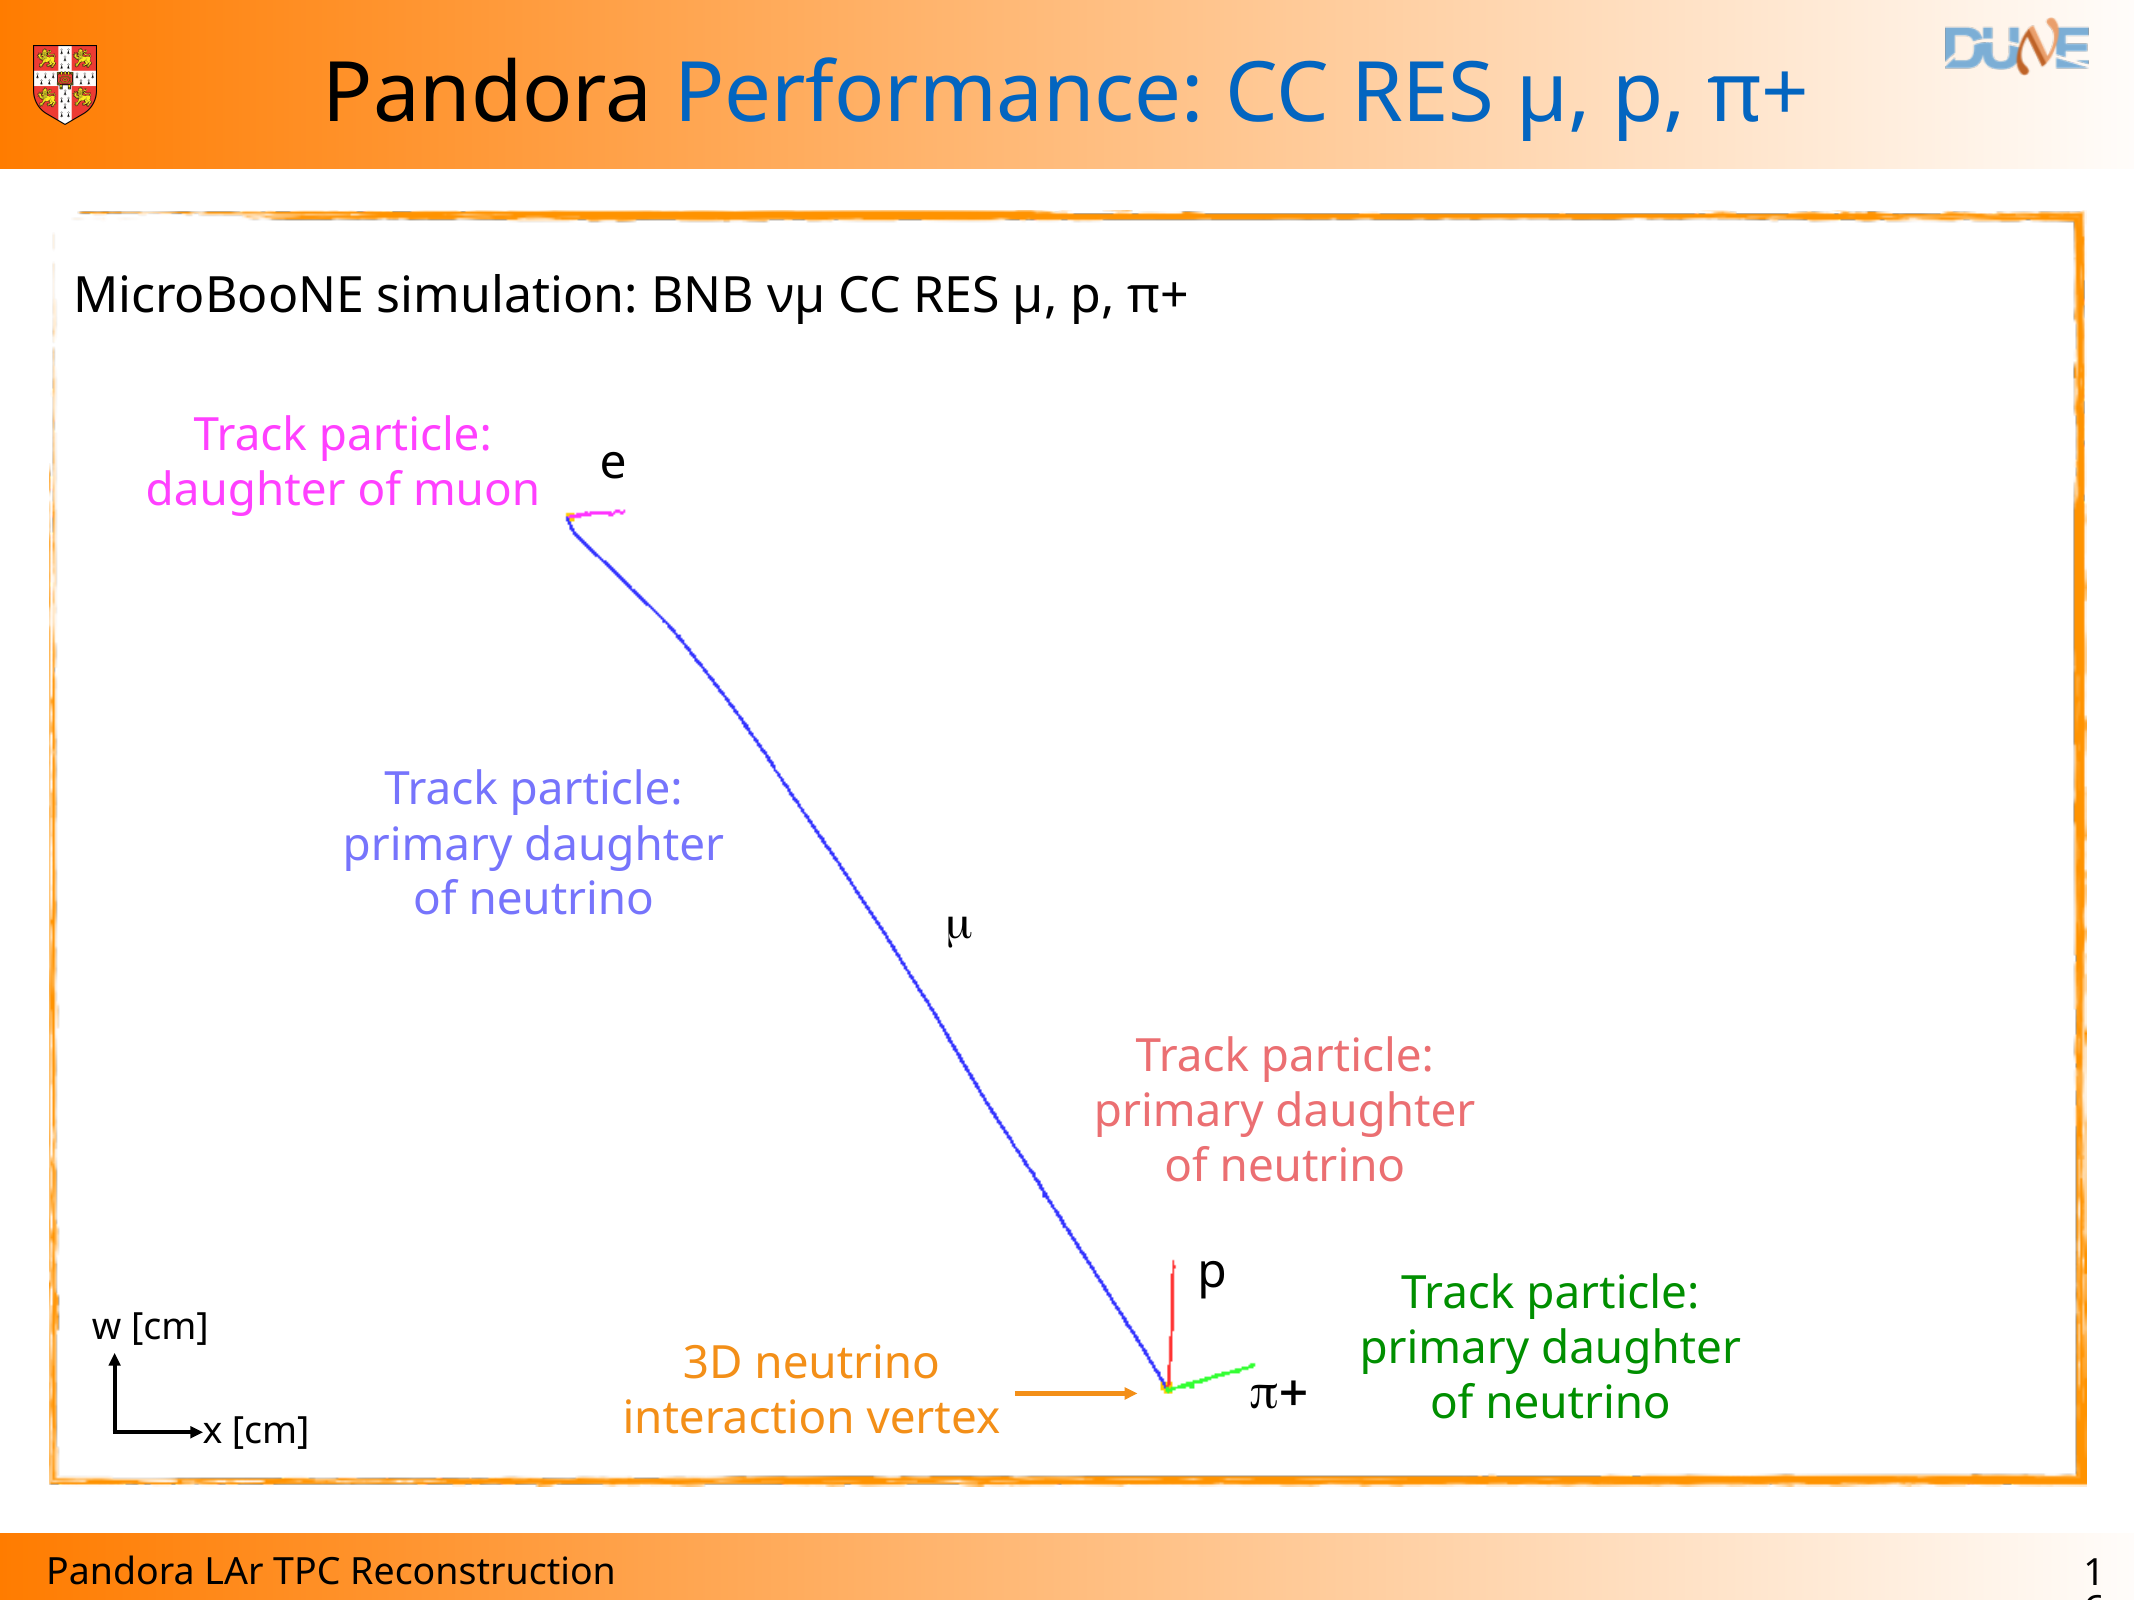

Pandora Performance: CC RES μ, p, π+
MicroBooNE simulation: BNB νμ CC RES μ, p, π+
Track particle: daughter of muon
e
Track particle: primary daughter of neutrino
m
Track particle: primary daughter of neutrino
Track particle: primary daughter of neutrino
p
w [cm]
3D neutrino interaction vertex
p+
x [cm]